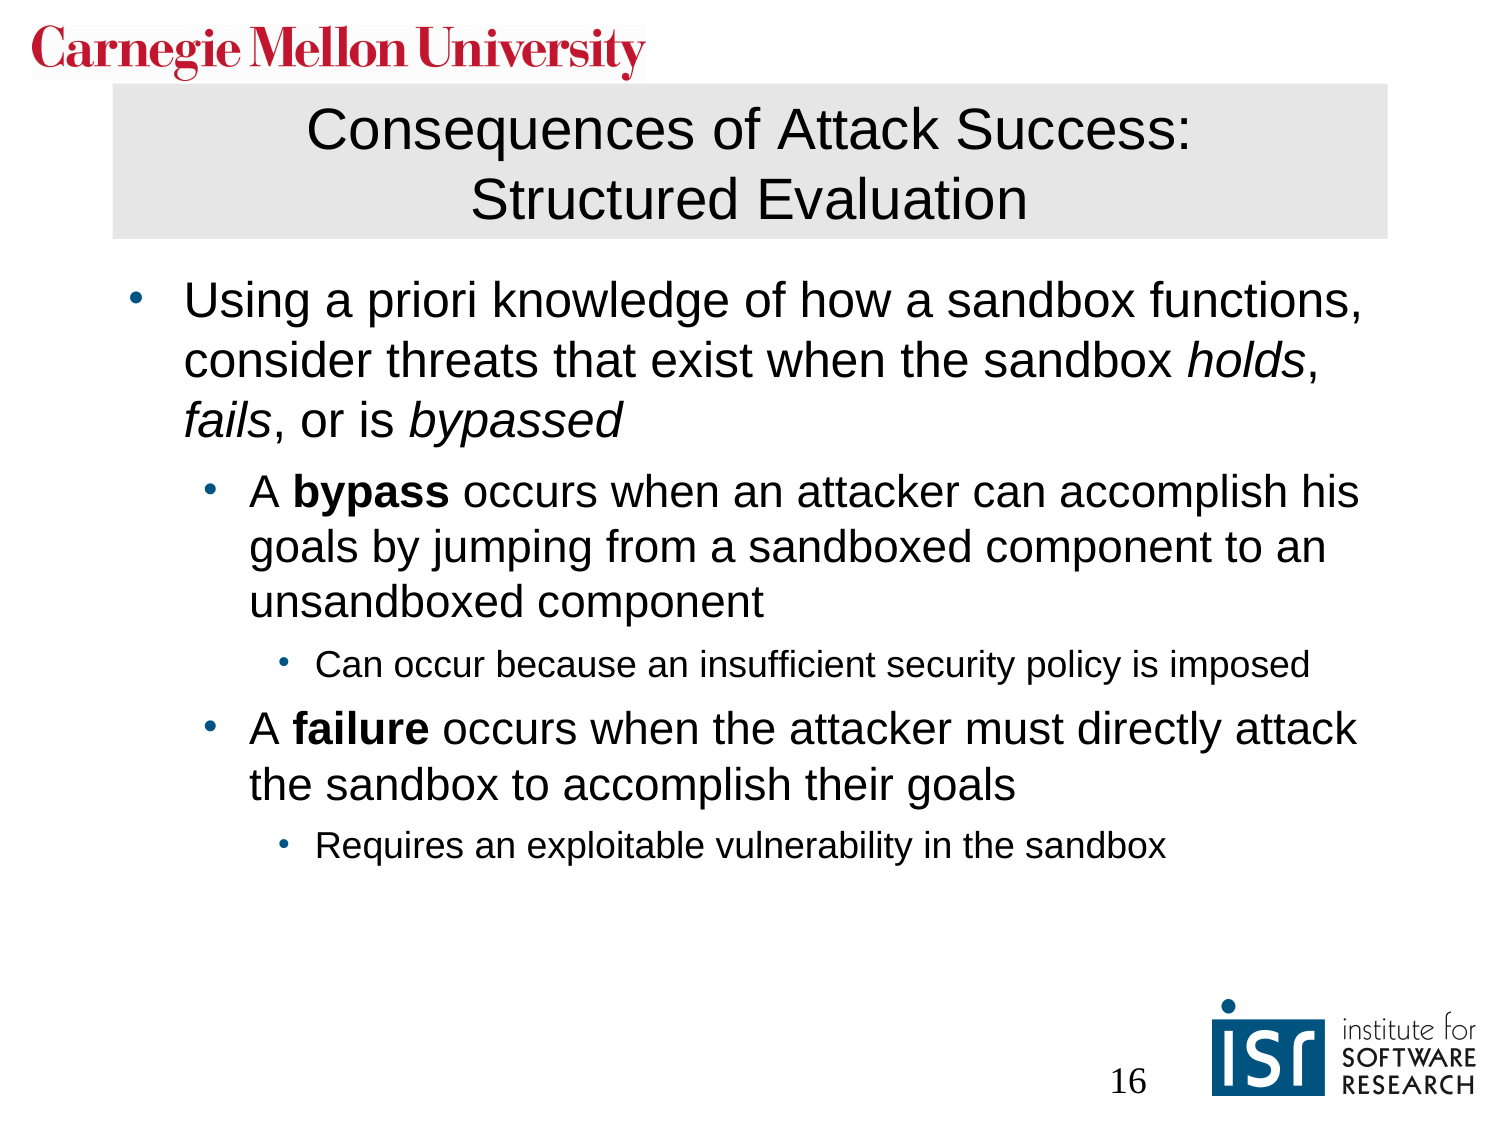

# Consequences of Attack Success: Structured Evaluation
Using a priori knowledge of how a sandbox functions, consider threats that exist when the sandbox holds, fails, or is bypassed
A bypass occurs when an attacker can accomplish his goals by jumping from a sandboxed component to an unsandboxed component
Can occur because an insufficient security policy is imposed
A failure occurs when the attacker must directly attack the sandbox to accomplish their goals
Requires an exploitable vulnerability in the sandbox